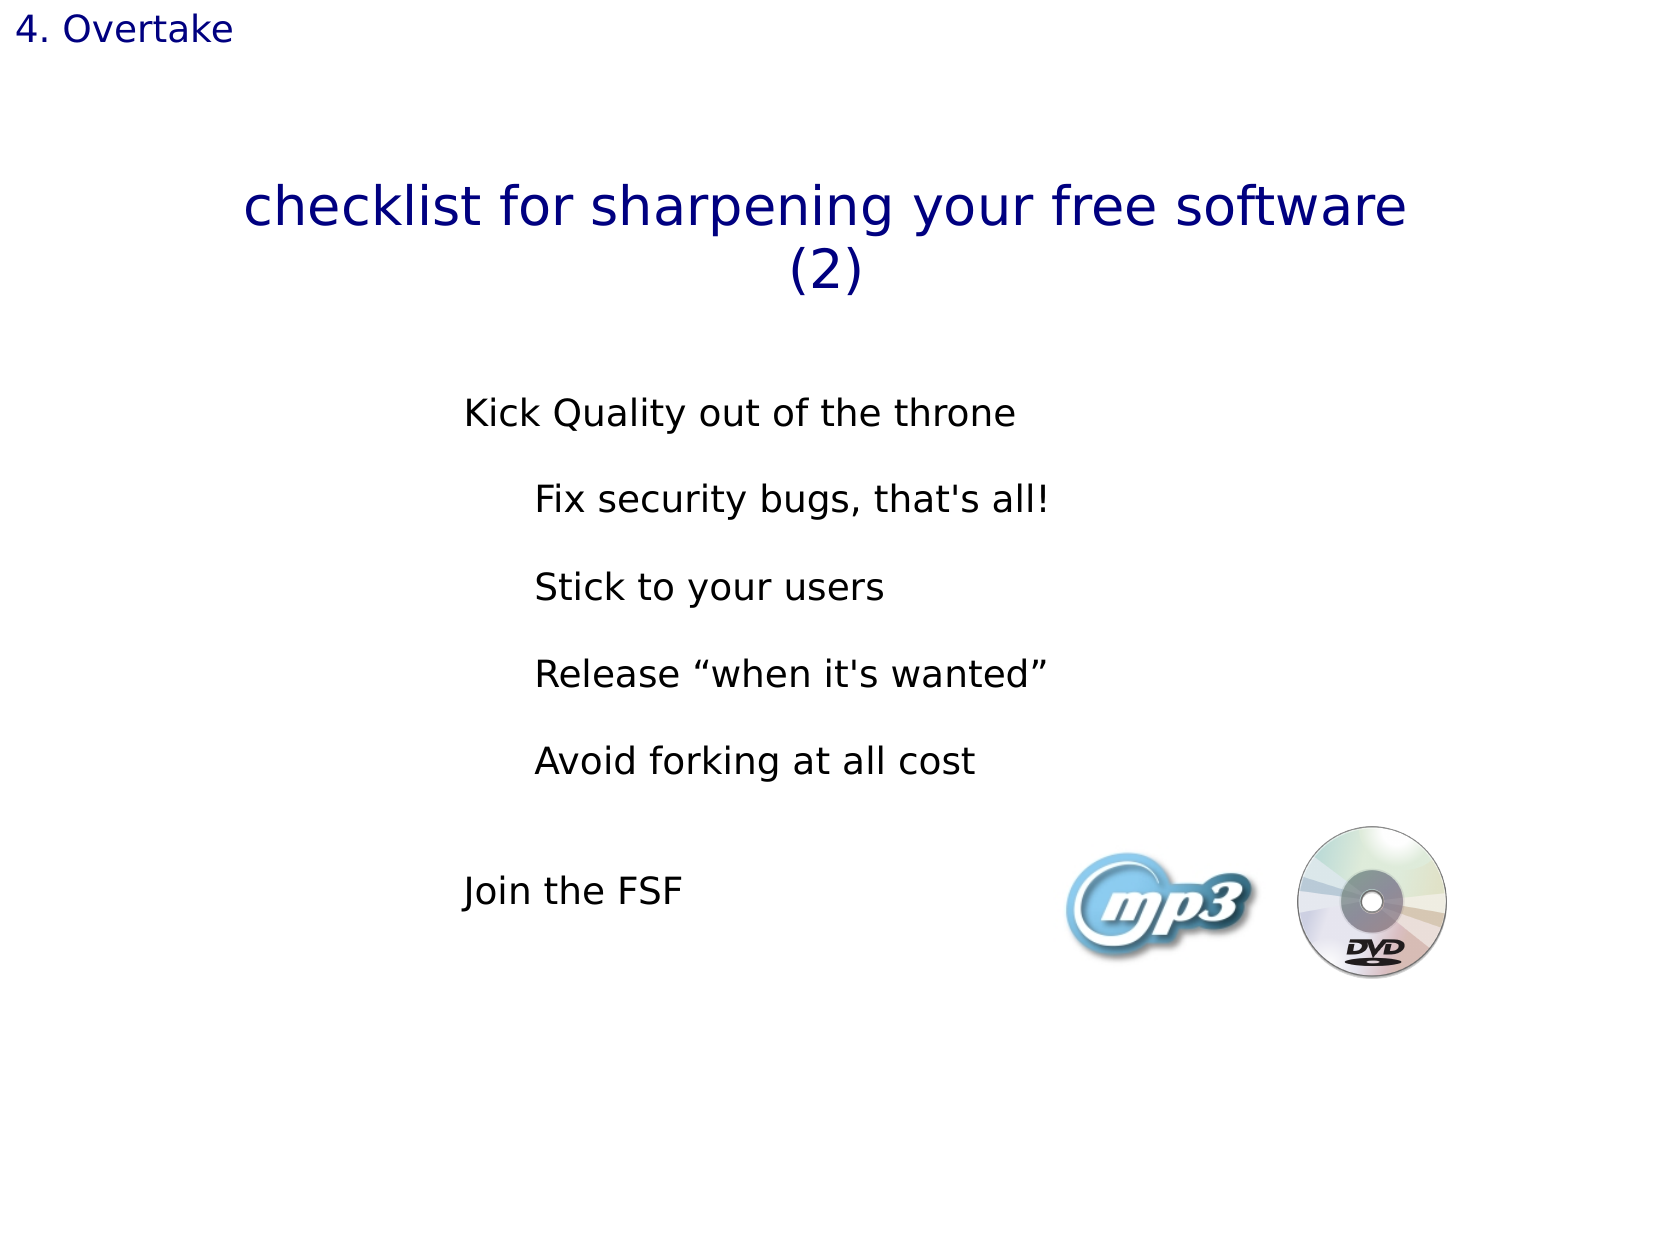

4. Overtake
checklist for sharpening your free software
(2)
Kick Quality out of the throne
Fix security bugs, that's all!
Stick to your users
Release “when it's wanted”
Avoid forking at all cost
Join the FSF